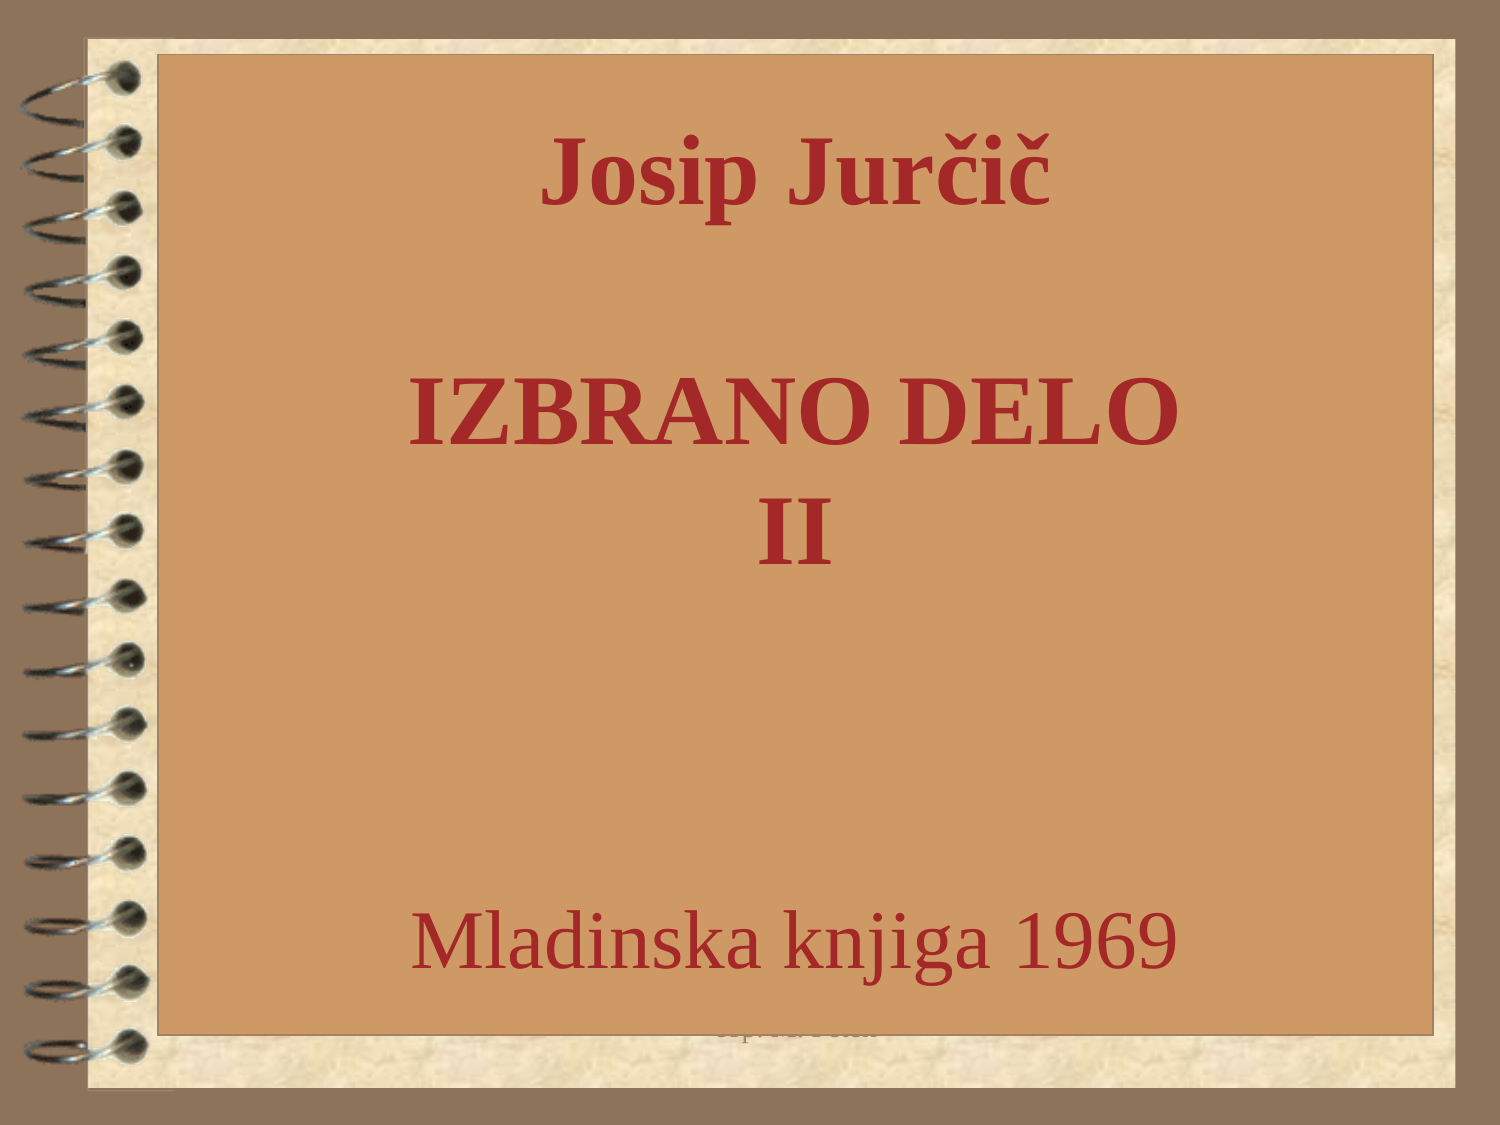

# Josip Jurčič IZBRANO DELO II Mladinska knjiga 1969
cop. M. Petek